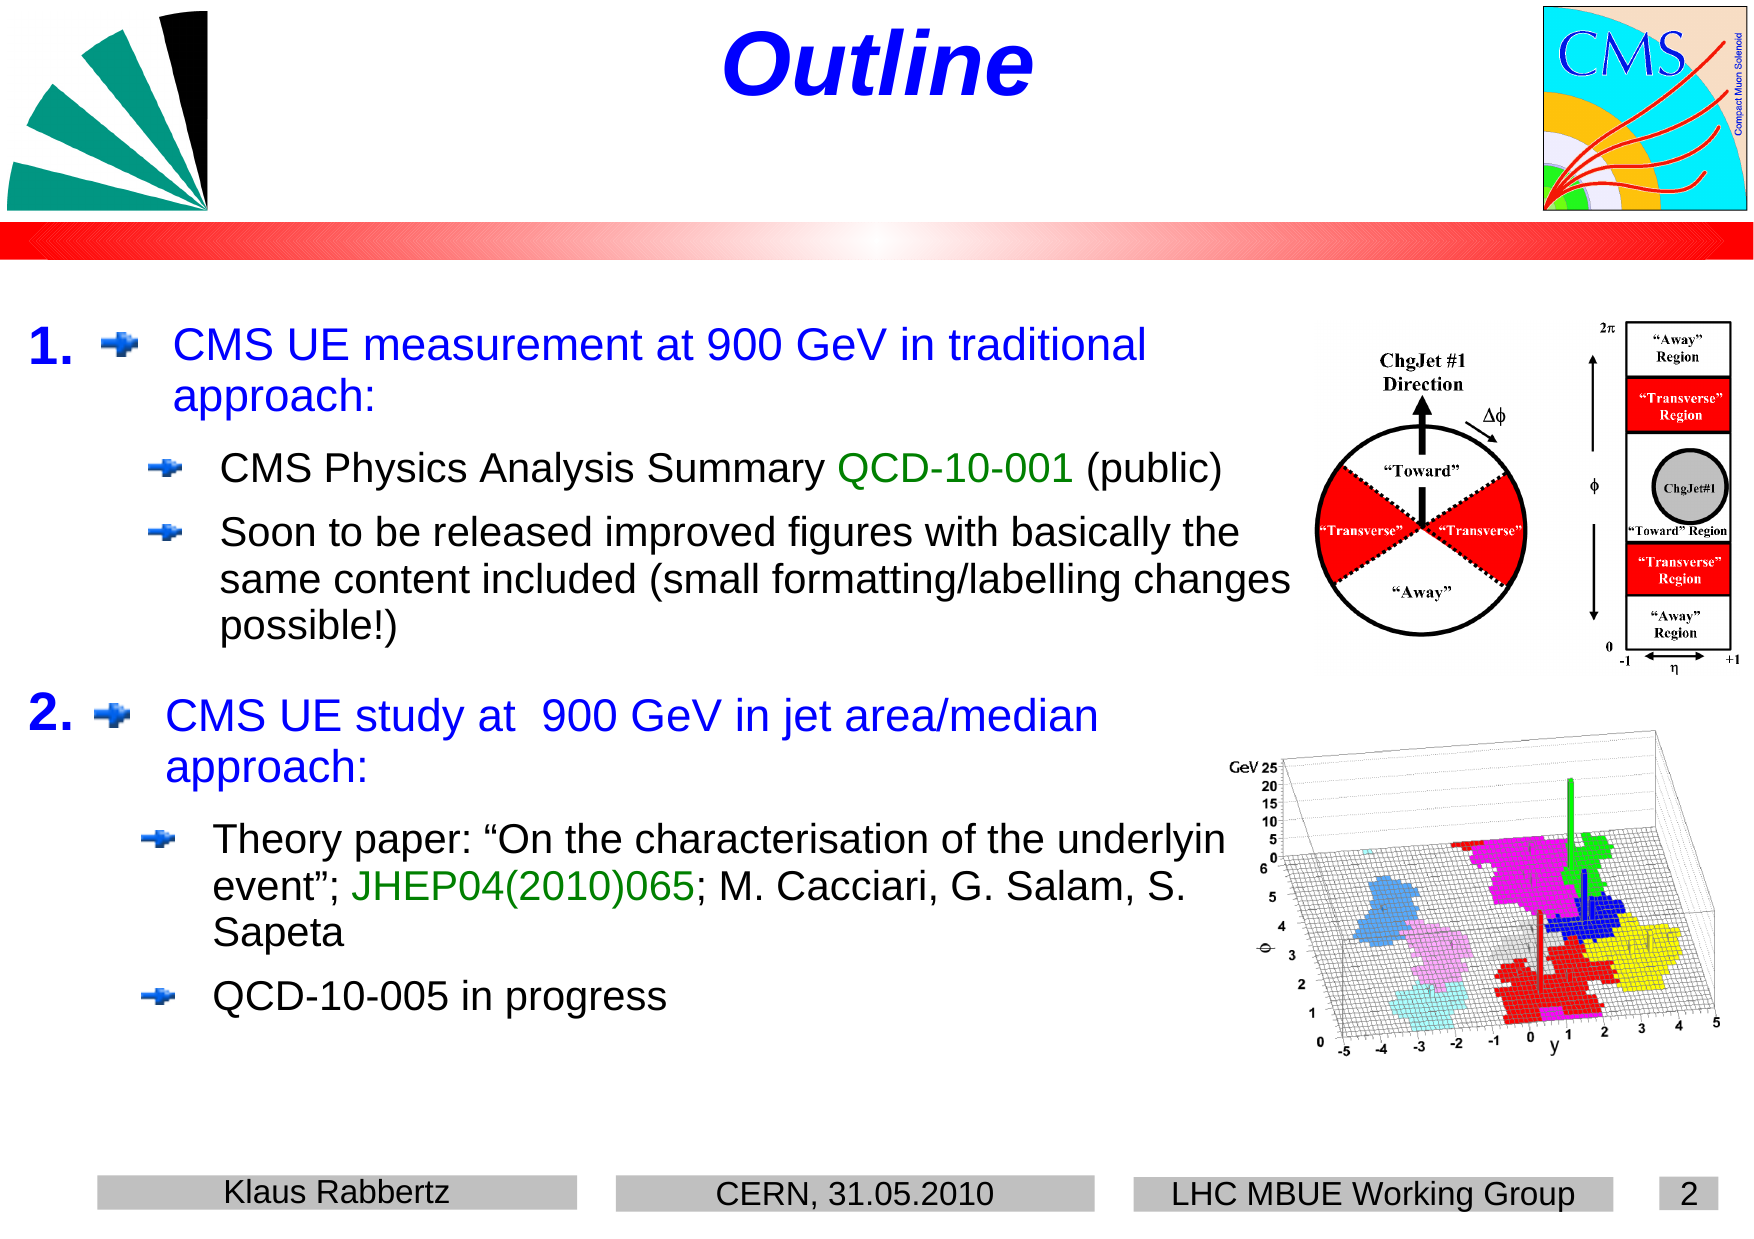

# Outline
1.
CMS UE measurement at 900 GeV in traditional approach:
CMS Physics Analysis Summary QCD-10-001 (public)
Soon to be released improved figures with basically the same content included (small formatting/labelling changes possible!)
2.
CMS UE study at 900 GeV in jet area/median approach:
Theory paper: “On the characterisation of the underlying event”; JHEP04(2010)065; M. Cacciari, G. Salam, S. Sapeta
QCD-10-005 in progress